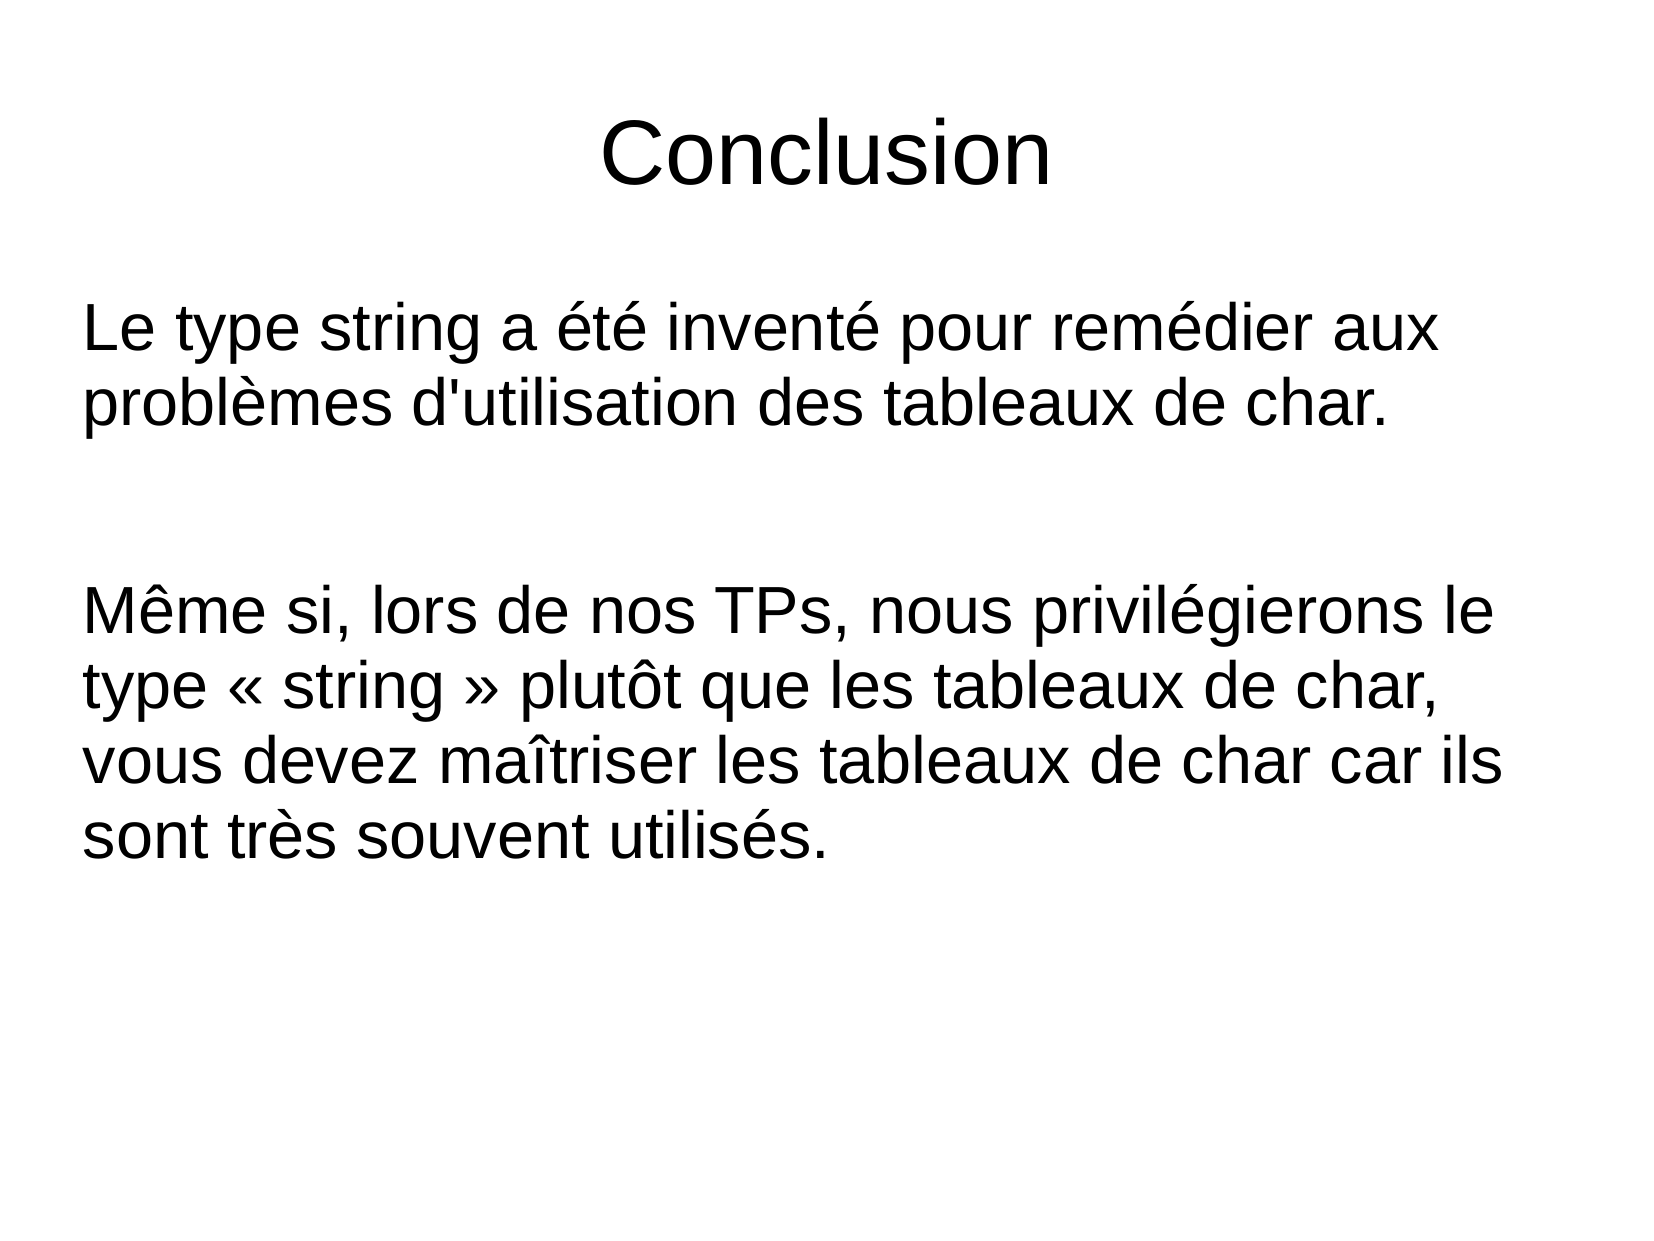

# Conclusion
Le type string a été inventé pour remédier aux problèmes d'utilisation des tableaux de char.
Même si, lors de nos TPs, nous privilégierons le type « string » plutôt que les tableaux de char, vous devez maîtriser les tableaux de char car ils sont très souvent utilisés.